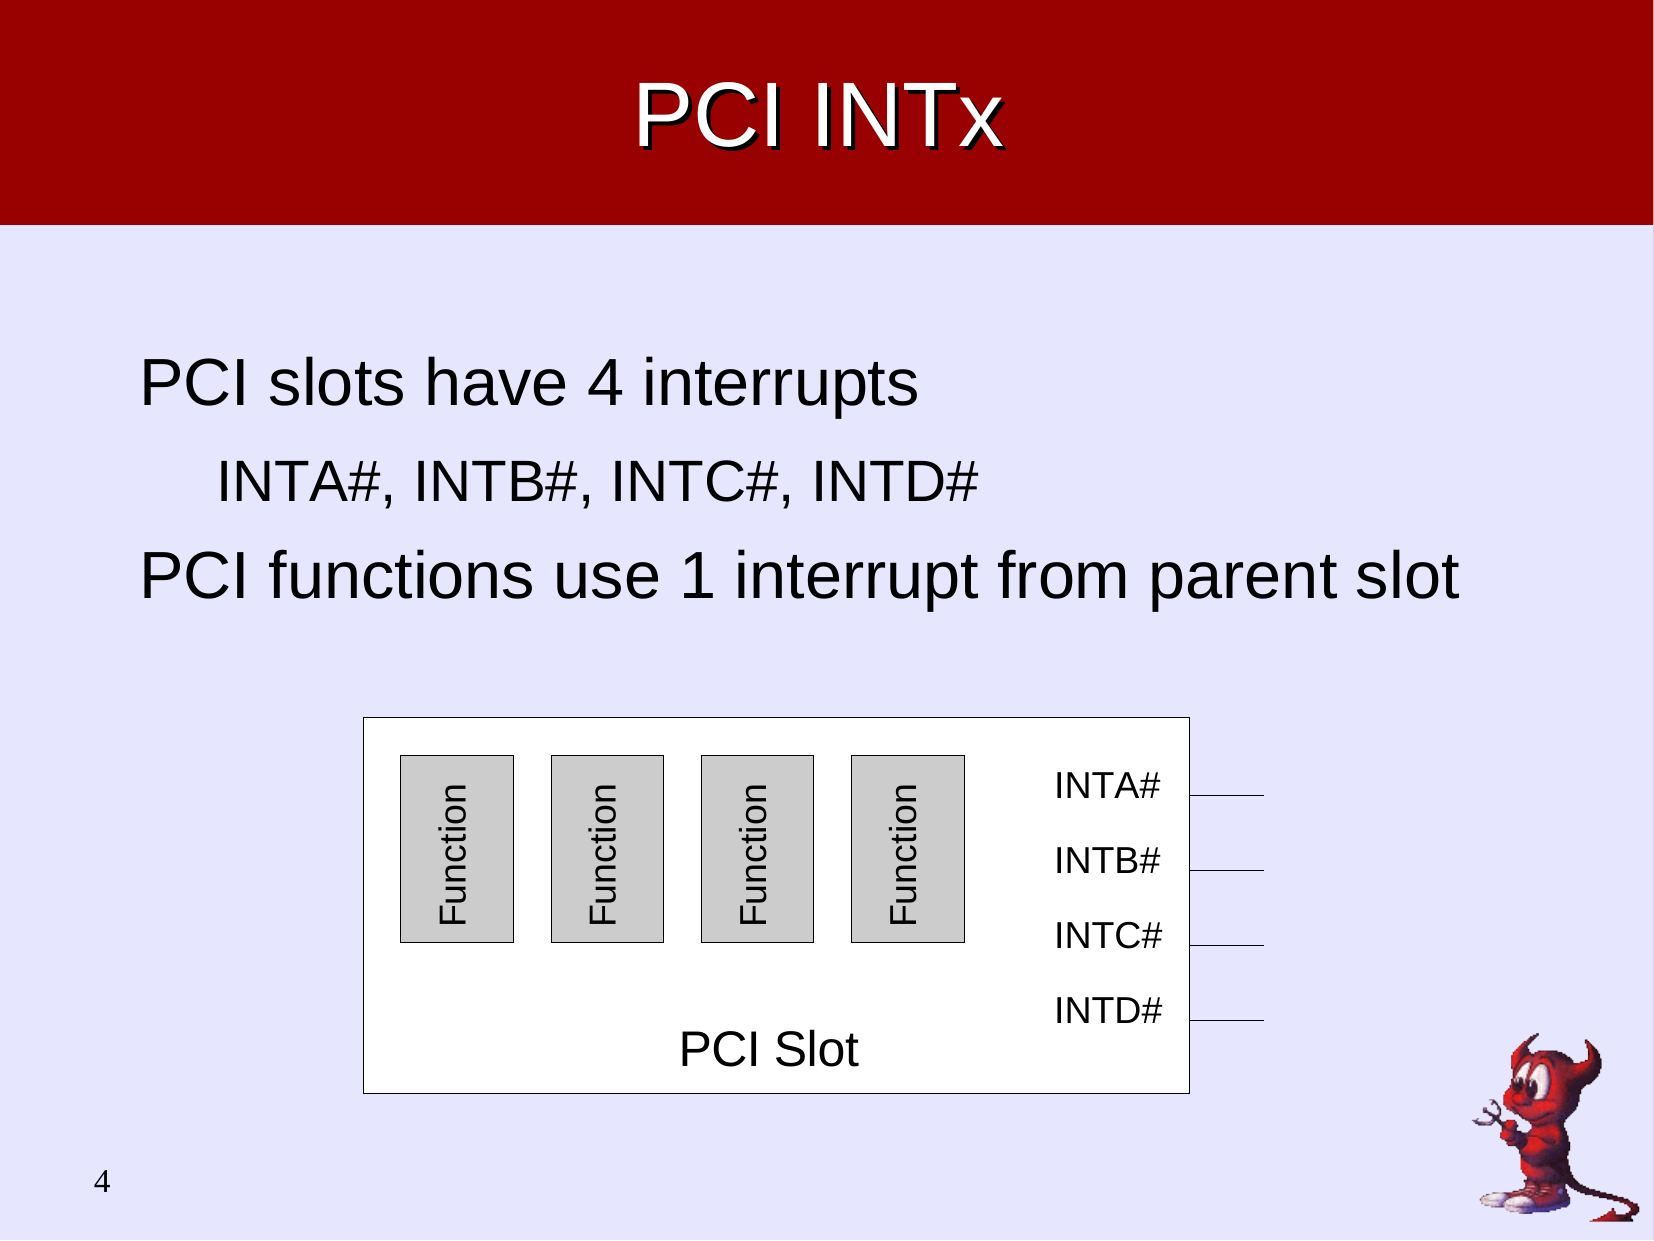

# PCI INTx
PCI slots have 4 interrupts
INTA#, INTB#, INTC#, INTD#
PCI functions use 1 interrupt from parent slot